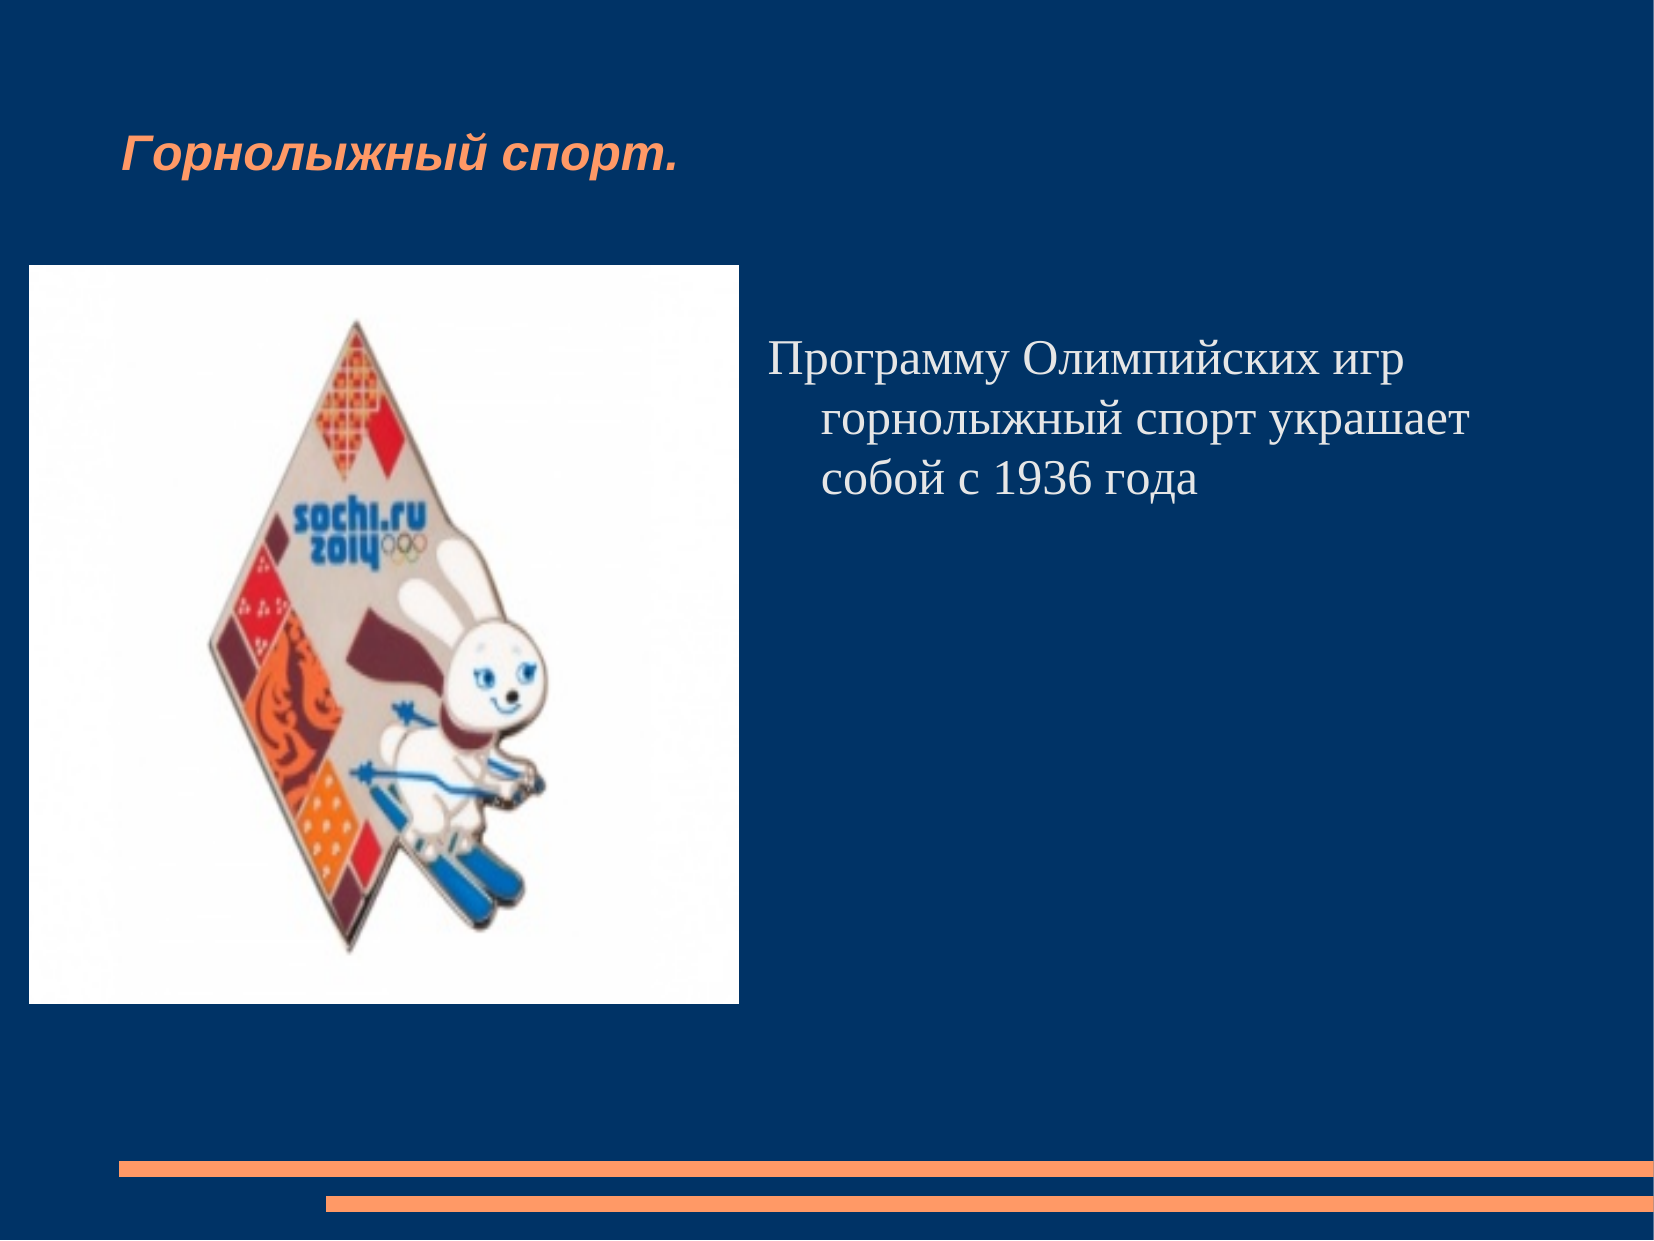

# Горнолыжный спорт.
Программу Олимпийских игр горнолыжный спорт украшает собой с 1936 года